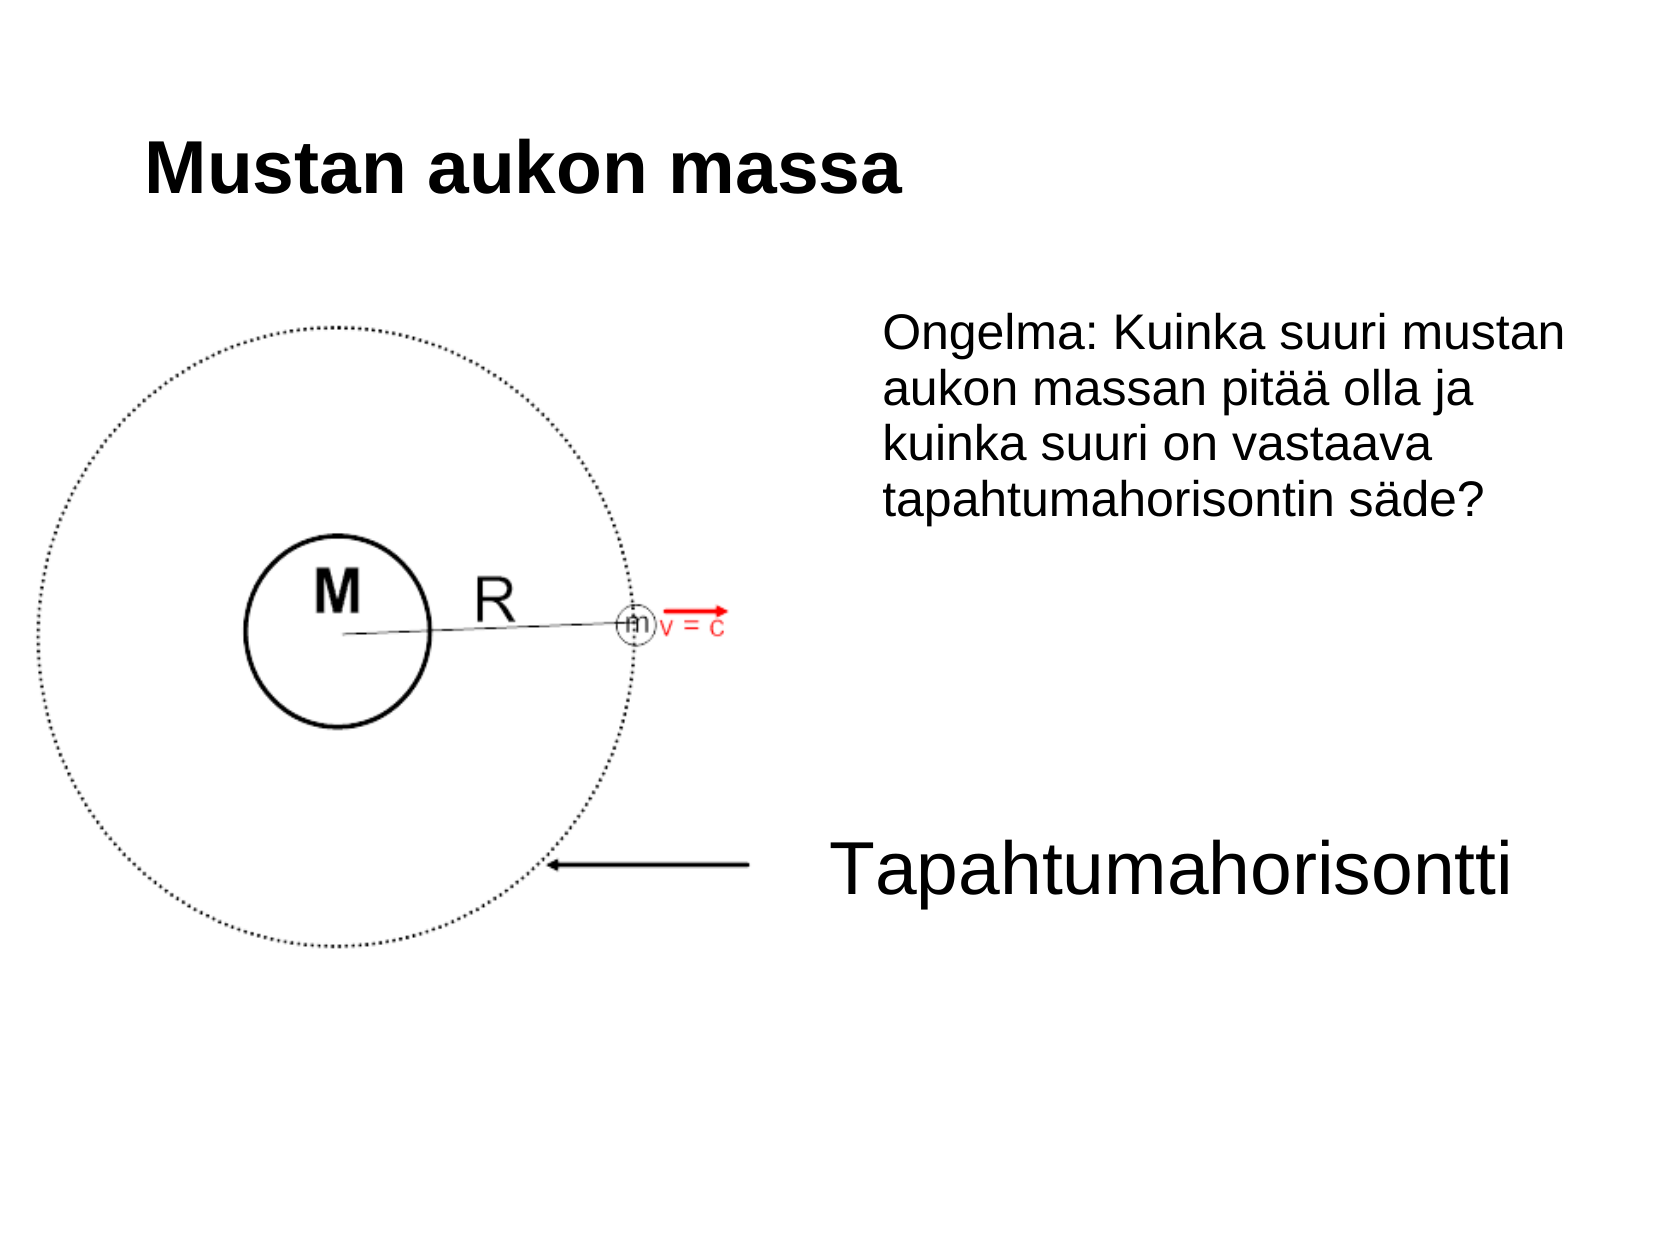

Mustan aukon massa
Ongelma: Kuinka suuri mustan
aukon massan pitää olla ja
kuinka suuri on vastaava
tapahtumahorisontin säde?
Tapahtumahorisontti